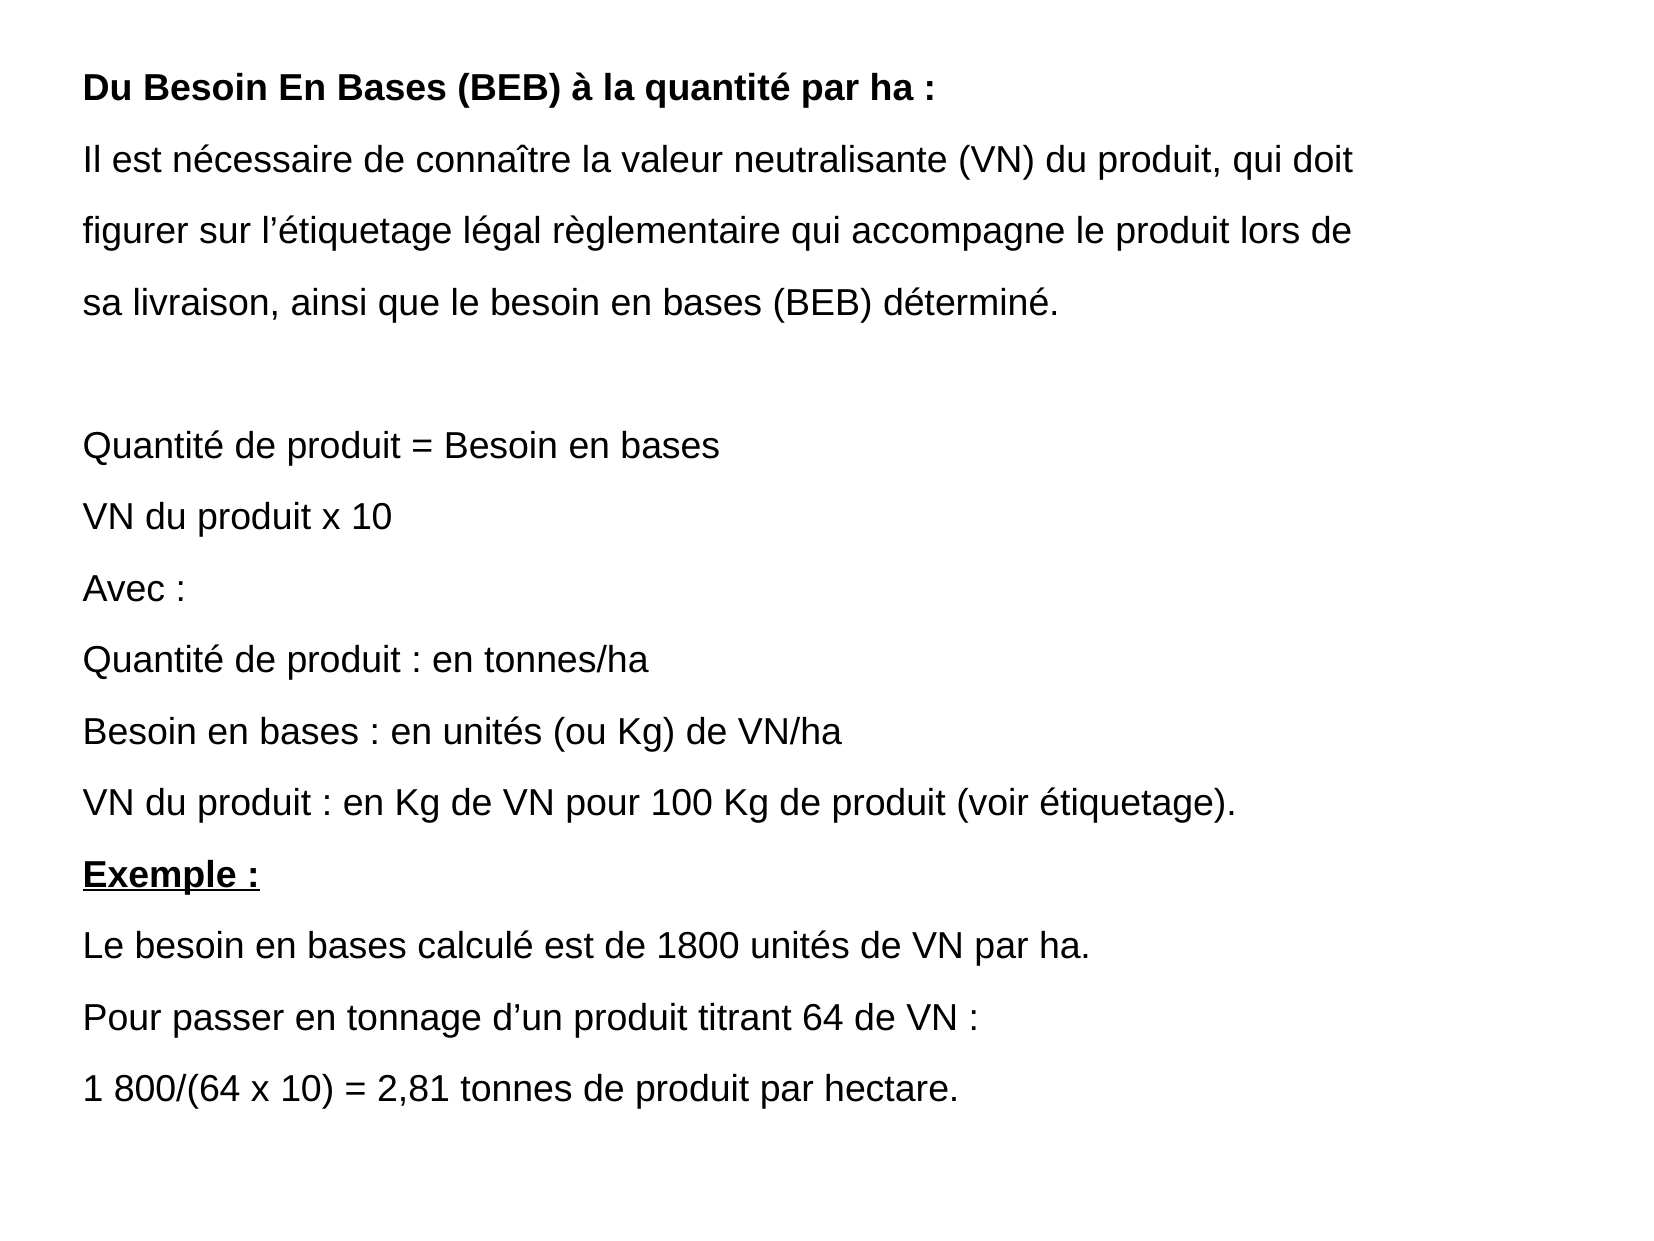

# Du Besoin En Bases (BEB) à la quantité par ha :
Il est nécessaire de connaître la valeur neutralisante (VN) du produit, qui doit
figurer sur l’étiquetage légal règlementaire qui accompagne le produit lors de
sa livraison, ainsi que le besoin en bases (BEB) déterminé.
Quantité de produit = Besoin en bases
VN du produit x 10
Avec :
Quantité de produit : en tonnes/ha
Besoin en bases : en unités (ou Kg) de VN/ha
VN du produit : en Kg de VN pour 100 Kg de produit (voir étiquetage).
Exemple :
Le besoin en bases calculé est de 1800 unités de VN par ha.
Pour passer en tonnage d’un produit titrant 64 de VN :
1 800/(64 x 10) = 2,81 tonnes de produit par hectare.